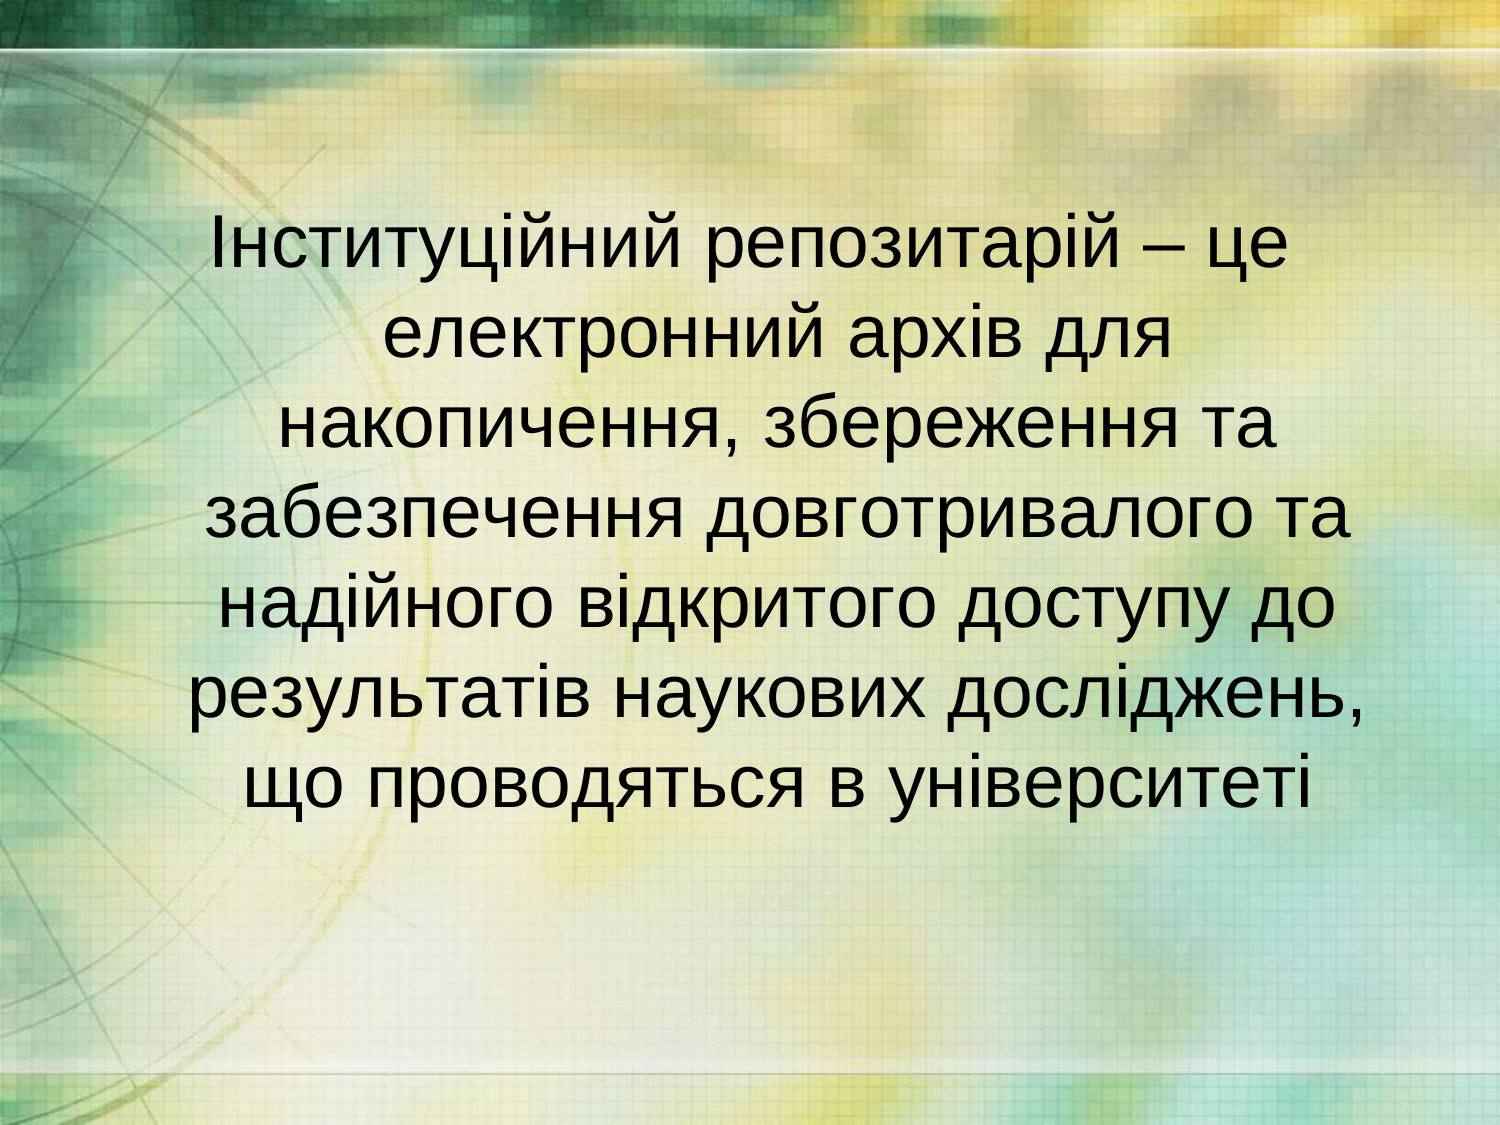

# Інституційний репозитарій – це електронний архів для накопичення, збереження та забезпечення довготривалого та надійного відкритого доступу до результатів наукових досліджень, що проводяться в університеті